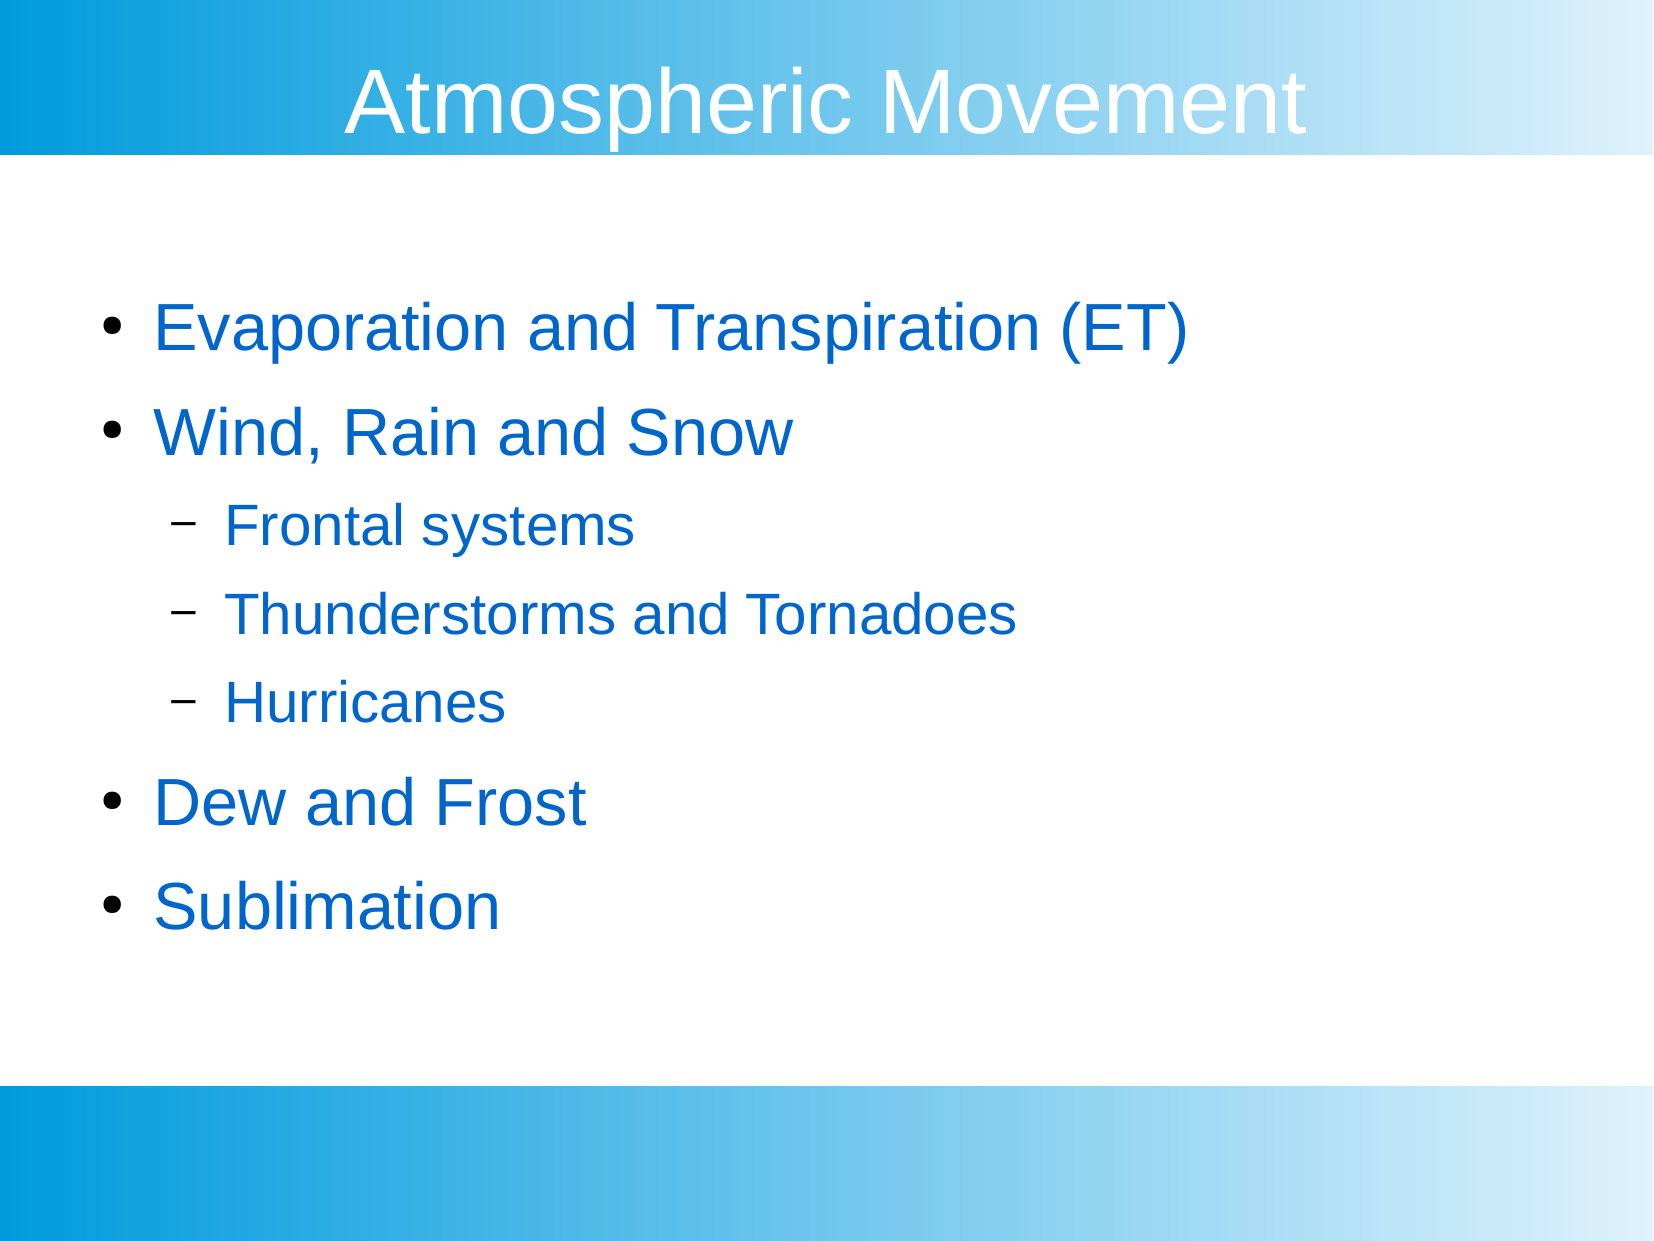

# Atmospheric Movement
Evaporation and Transpiration (ET)
Wind, Rain and Snow
Frontal systems
Thunderstorms and Tornadoes
Hurricanes
Dew and Frost
Sublimation